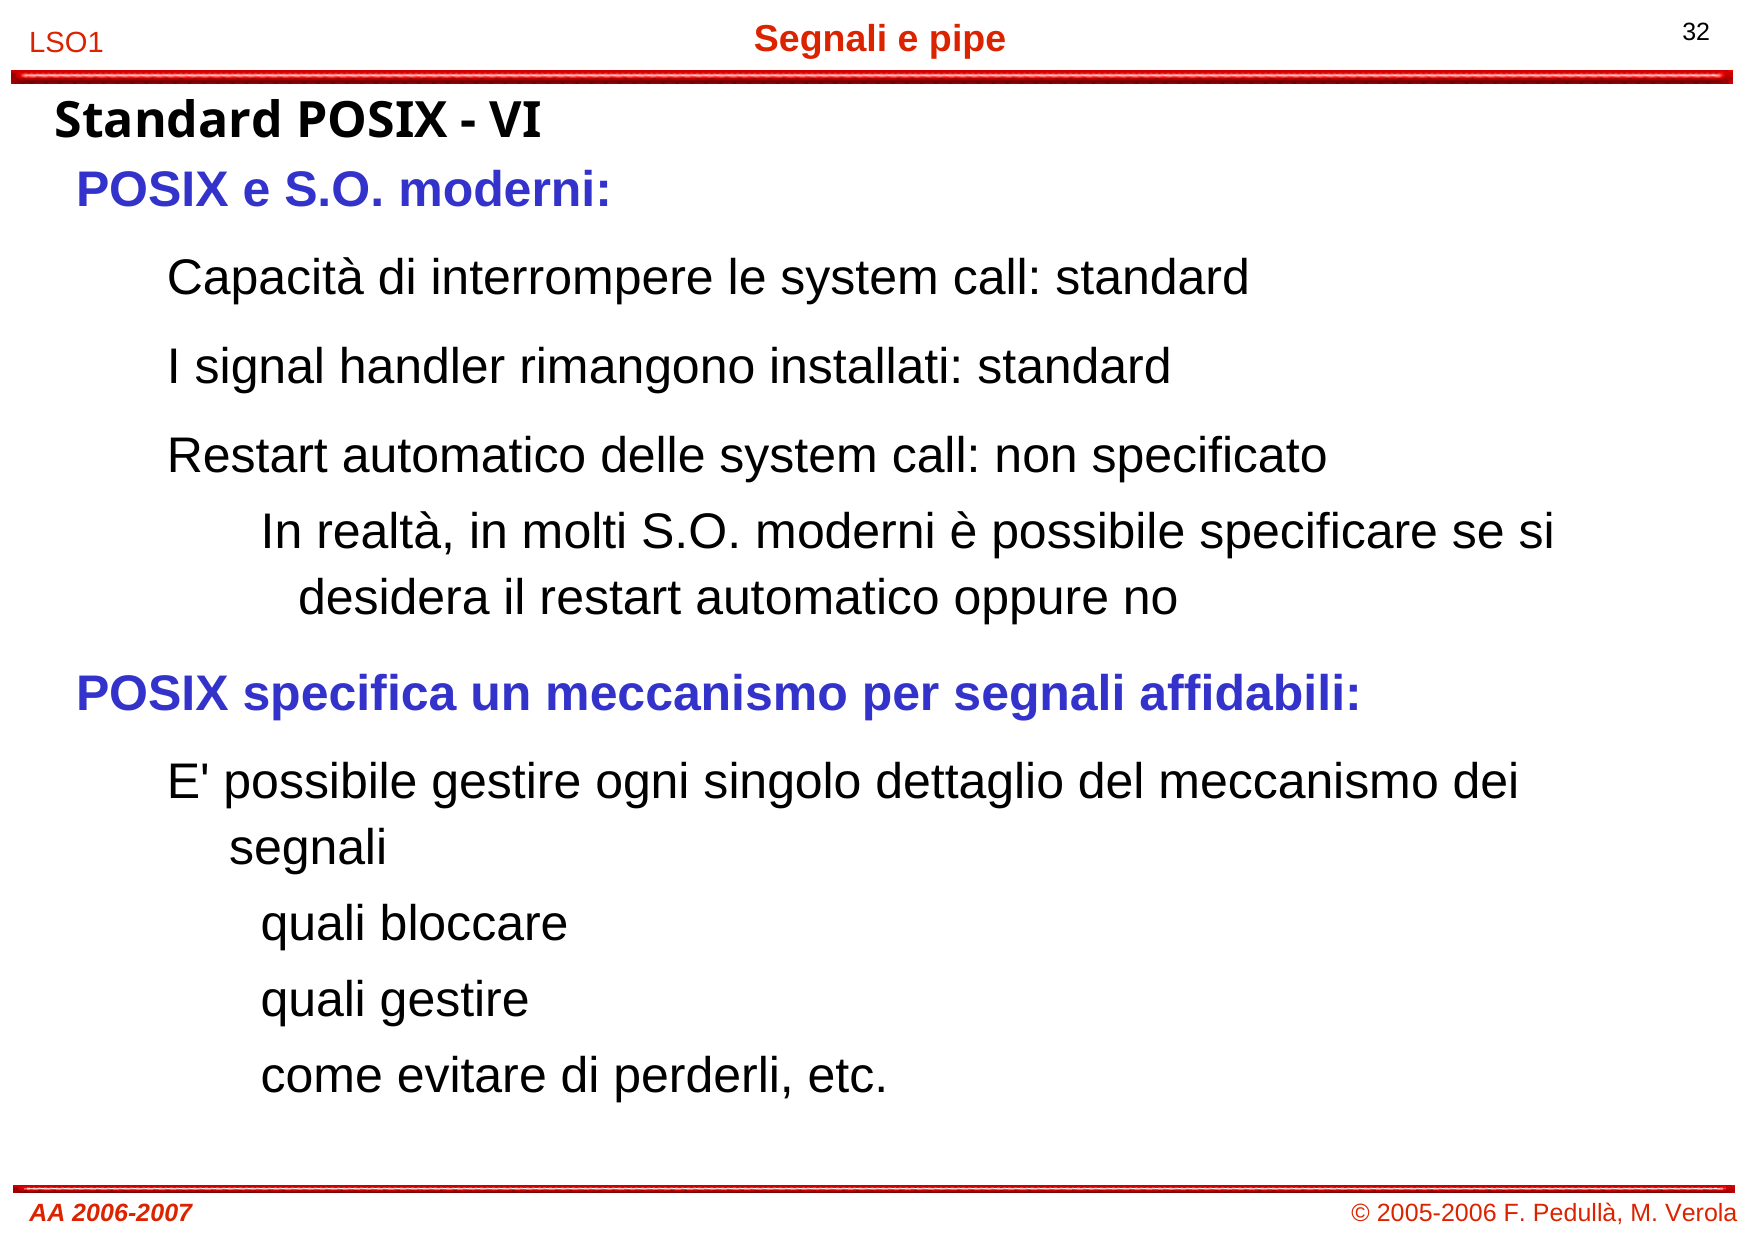

# Standard POSIX - VI
POSIX e S.O. moderni:
Capacità di interrompere le system call: standard
I signal handler rimangono installati: standard
Restart automatico delle system call: non specificato
In realtà, in molti S.O. moderni è possibile specificare se si desidera il restart automatico oppure no
POSIX specifica un meccanismo per segnali affidabili:
E' possibile gestire ogni singolo dettaglio del meccanismo dei segnali
quali bloccare
quali gestire
come evitare di perderli, etc.